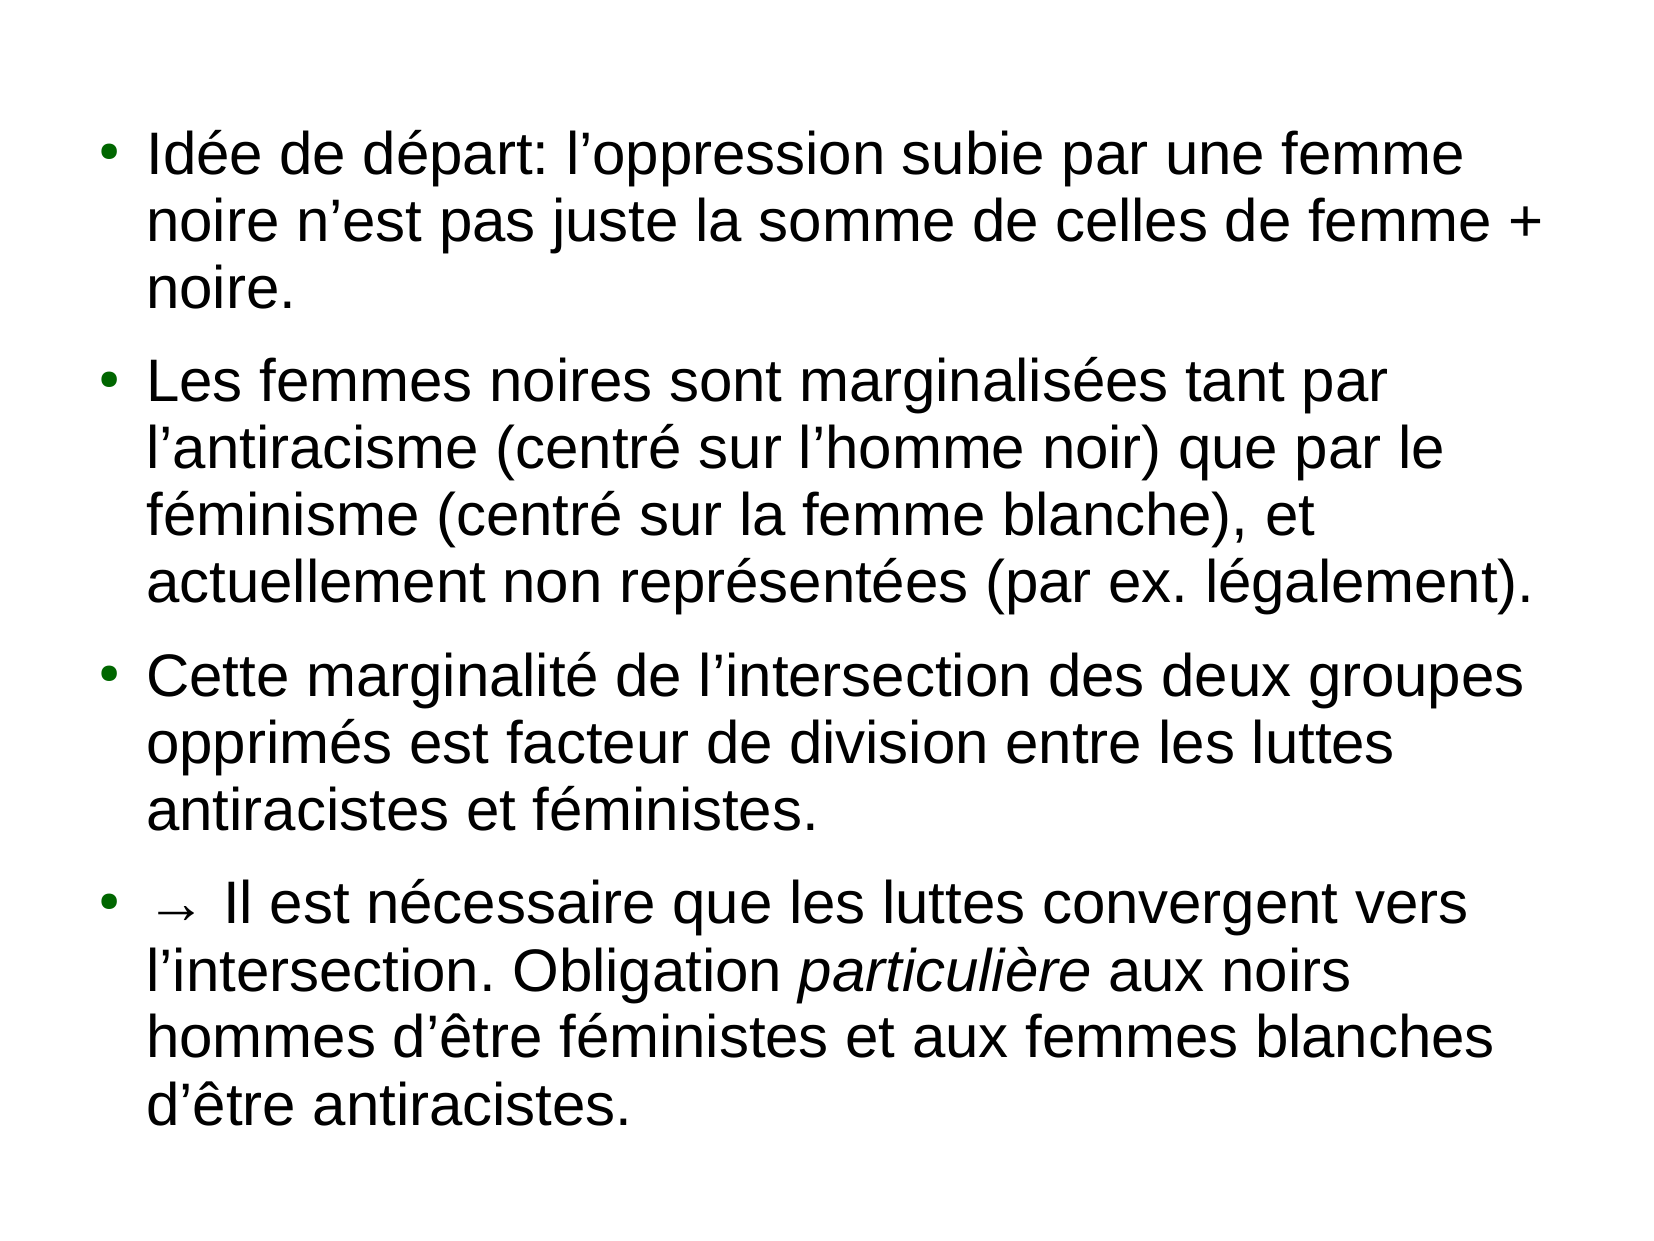

# Idée de départ: l’oppression subie par une femme noire n’est pas juste la somme de celles de femme + noire.
Les femmes noires sont marginalisées tant par l’antiracisme (centré sur l’homme noir) que par le féminisme (centré sur la femme blanche), et actuellement non représentées (par ex. légalement).
Cette marginalité de l’intersection des deux groupes opprimés est facteur de division entre les luttes antiracistes et féministes.
→ Il est nécessaire que les luttes convergent vers l’intersection. Obligation particulière aux noirs hommes d’être féministes et aux femmes blanches d’être antiracistes.